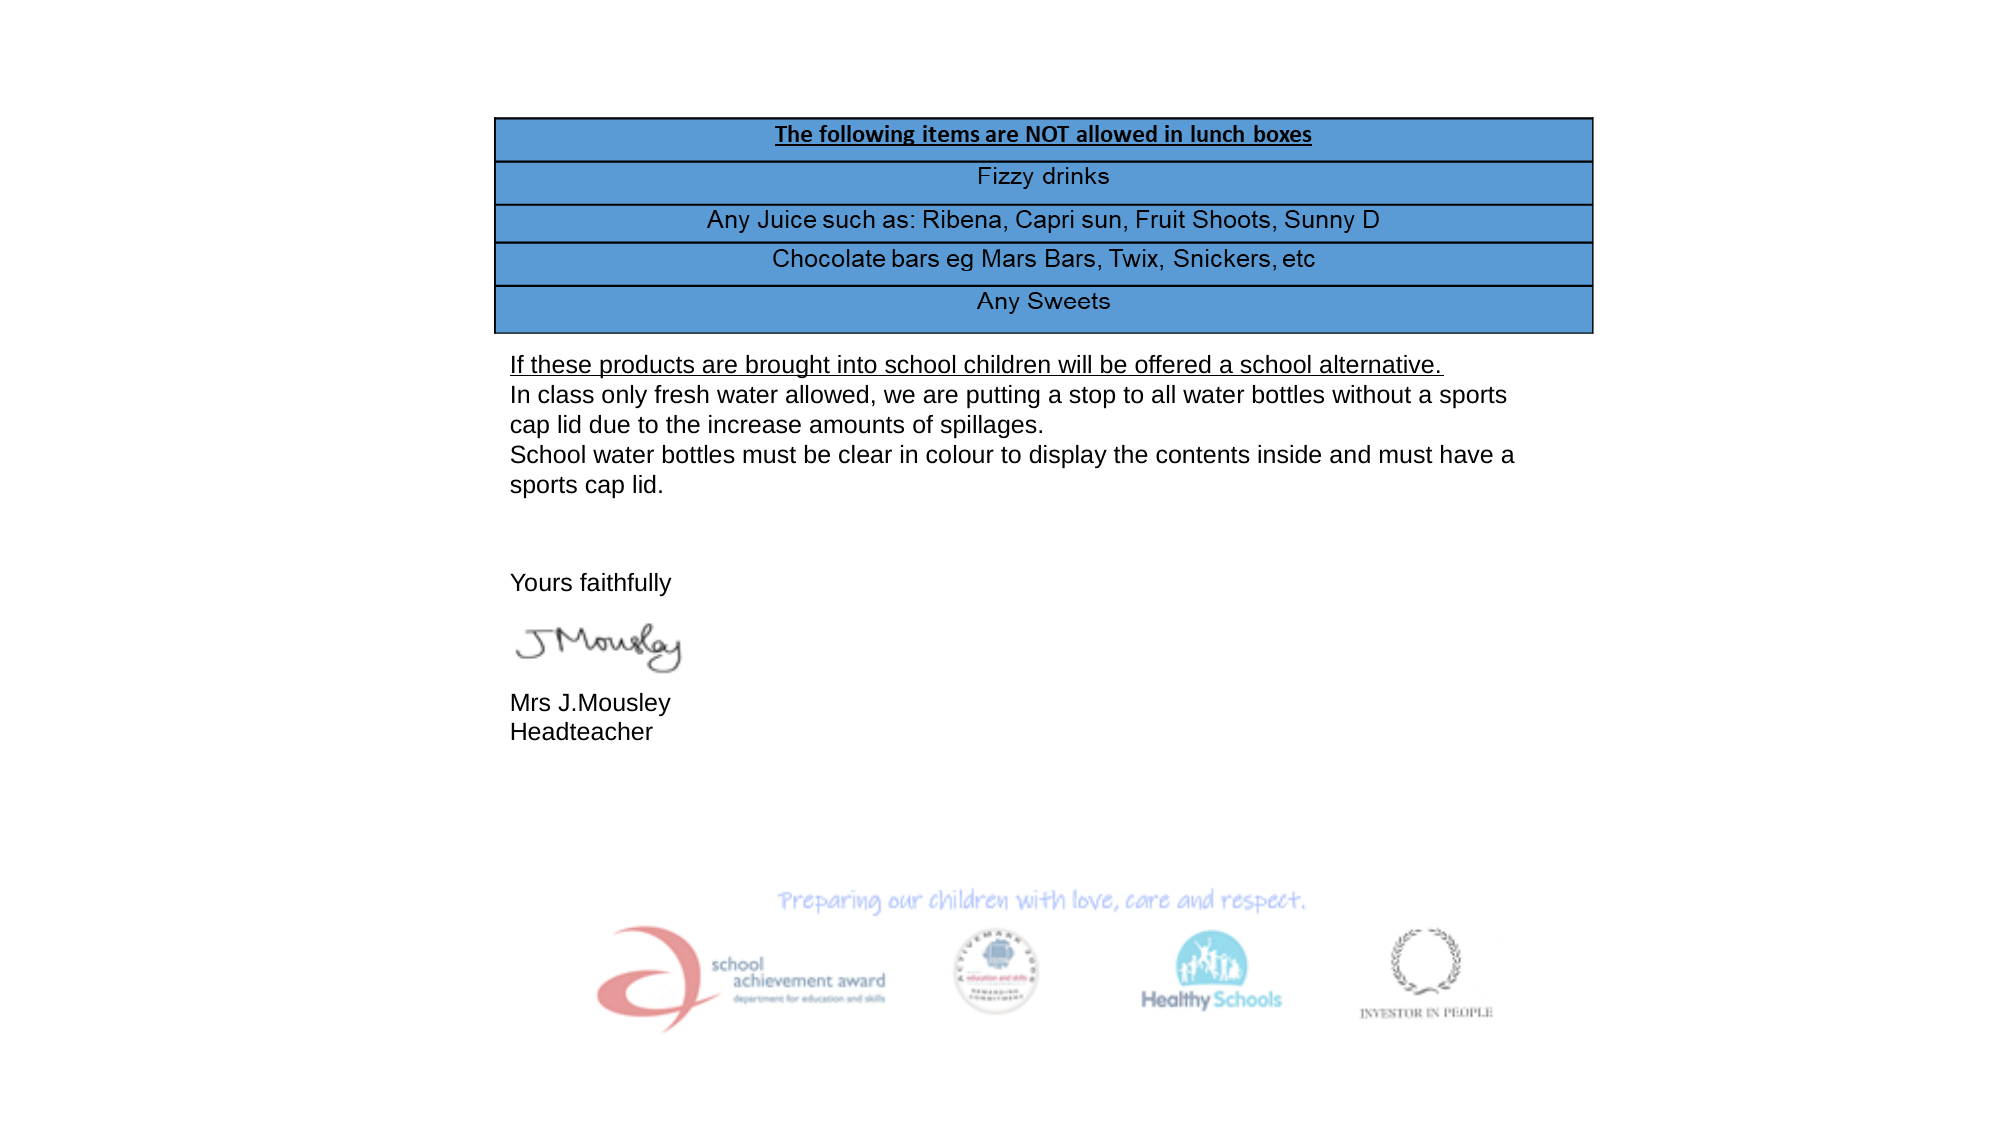

If these products are brought into school children will be offered a school alternative.
In class only fresh water allowed, we are putting a stop to all water bottles without a sports cap lid due to the increase amounts of spillages.
School water bottles must be clear in colour to display the contents inside and must have a sports cap lid.
Yours faithfully
Mrs J.Mousley
Headteacher